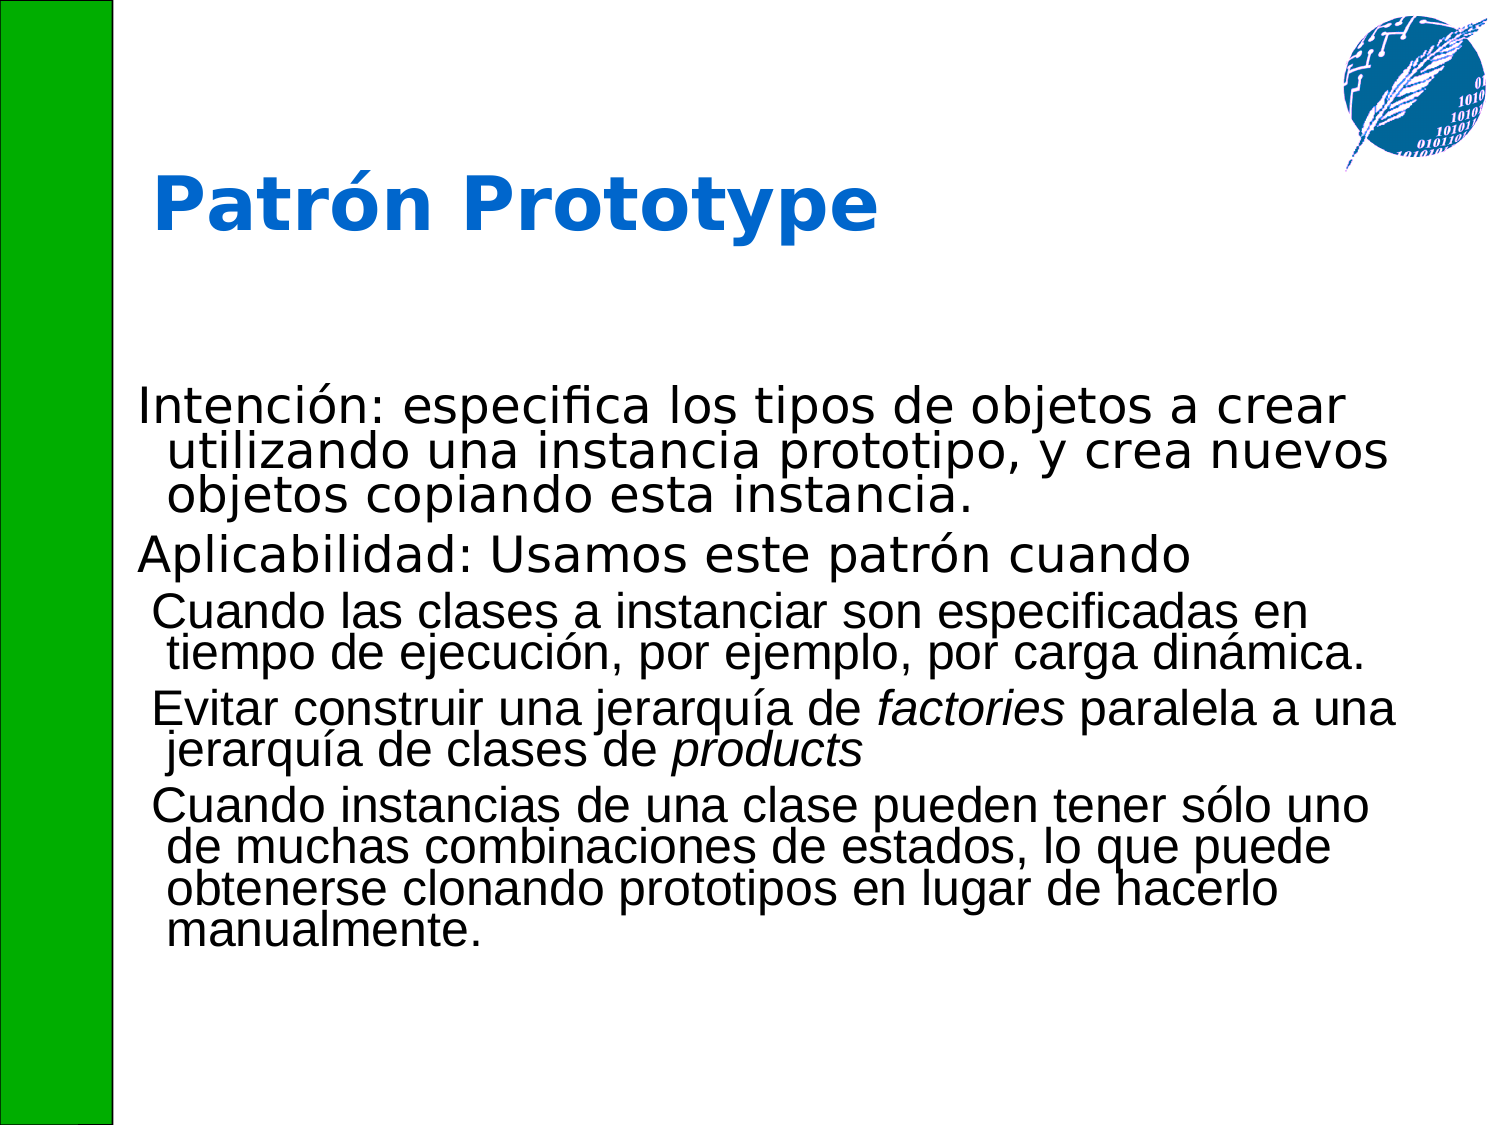

# Patrón Prototype
Intención: especifica los tipos de objetos a crear utilizando una instancia prototipo, y crea nuevos objetos copiando esta instancia.
Aplicabilidad: Usamos este patrón cuando
 Cuando las clases a instanciar son especificadas en tiempo de ejecución, por ejemplo, por carga dinámica.
 Evitar construir una jerarquía de factories paralela a una jerarquía de clases de products
 Cuando instancias de una clase pueden tener sólo uno de muchas combinaciones de estados, lo que puede obtenerse clonando prototipos en lugar de hacerlo manualmente.